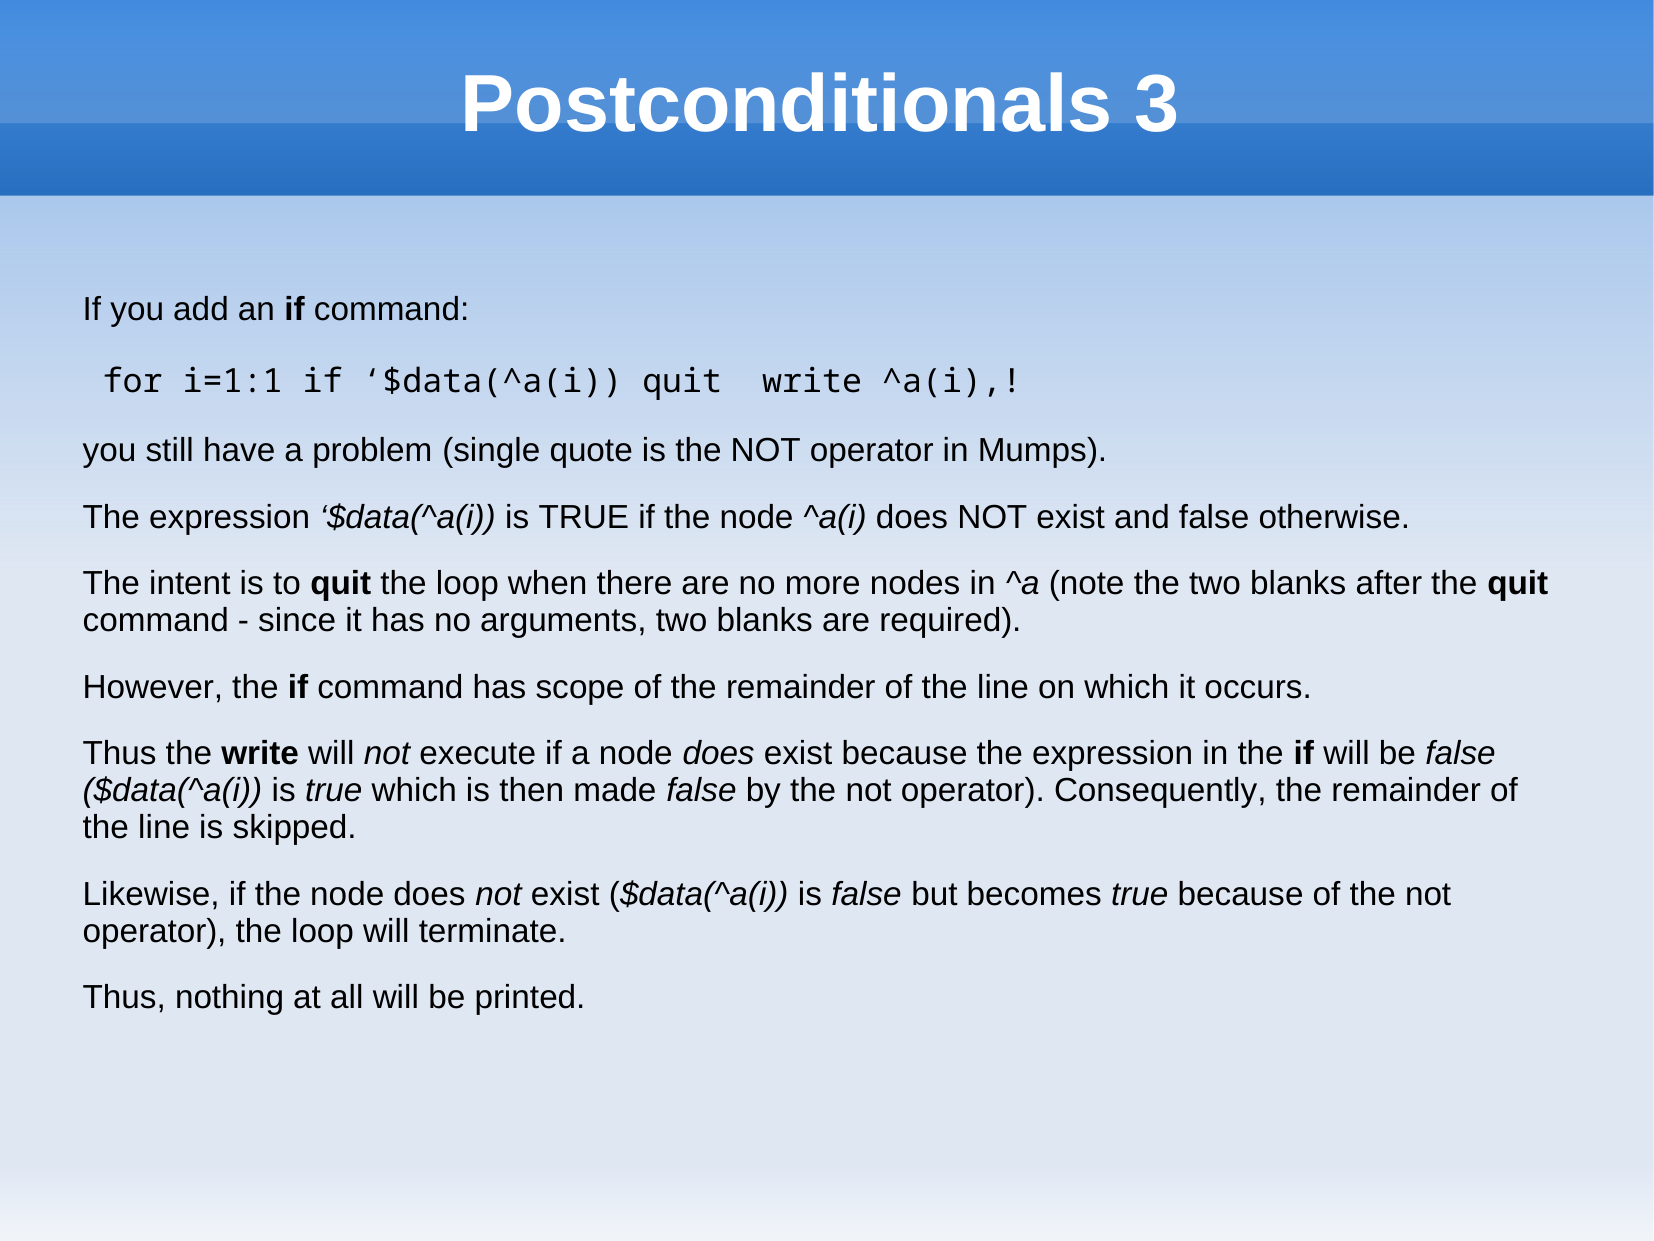

# Postconditionals 3
If you add an if command:
 for i=1:1 if ‘$data(^a(i)) quit write ^a(i),!
you still have a problem (single quote is the NOT operator in Mumps).
The expression ‘$data(^a(i)) is TRUE if the node ^a(i) does NOT exist and false otherwise.
The intent is to quit the loop when there are no more nodes in ^a (note the two blanks after the quit command - since it has no arguments, two blanks are required).
However, the if command has scope of the remainder of the line on which it occurs.
Thus the write will not execute if a node does exist because the expression in the if will be false ($data(^a(i)) is true which is then made false by the not operator). Consequently, the remainder of the line is skipped.
Likewise, if the node does not exist ($data(^a(i)) is false but becomes true because of the not operator), the loop will terminate.
Thus, nothing at all will be printed.